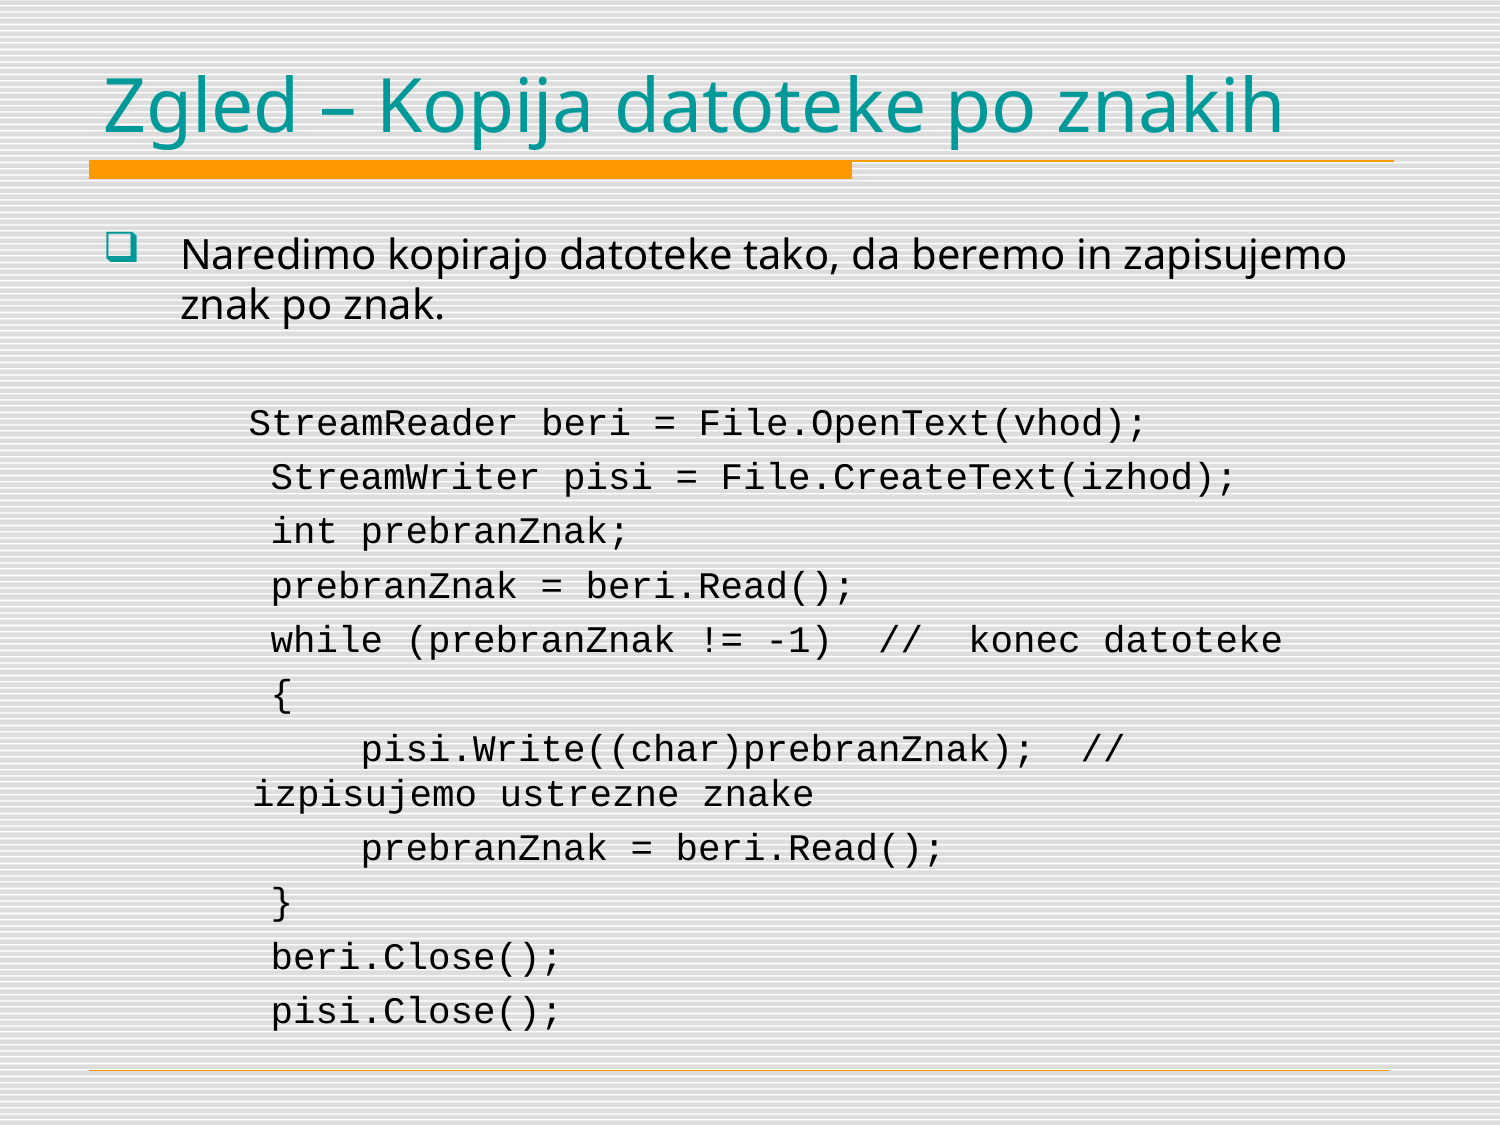

# Zgled – Kopija datoteke po znakih
Naredimo kopirajo datoteke tako, da beremo in zapisujemo znak po znak.
 StreamReader beri = File.OpenText(vhod);
 StreamWriter pisi = File.CreateText(izhod);
 int prebranZnak;
 prebranZnak = beri.Read();
 while (prebranZnak != -1) // konec datoteke
 {
 pisi.Write((char)prebranZnak); // izpisujemo ustrezne znake
 prebranZnak = beri.Read();
 }
 beri.Close();
 pisi.Close();